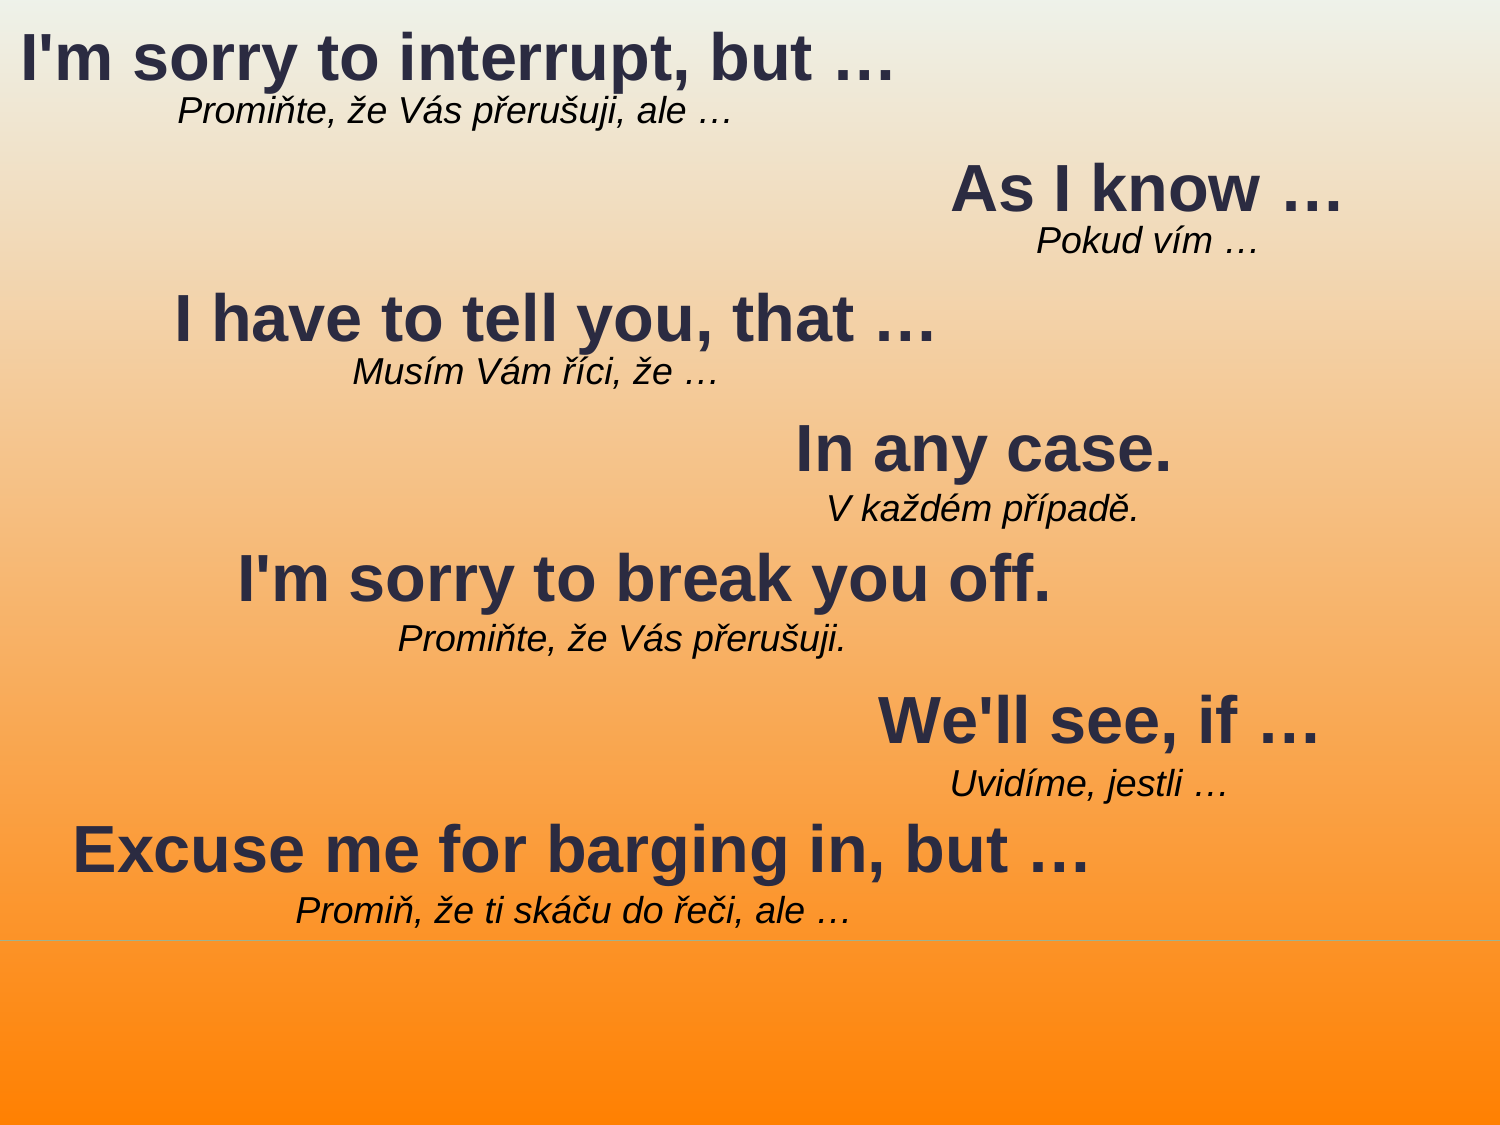

I'm sorry to interrupt, but …
Promiňte, že Vás přerušuji, ale …
As I know …
Pokud vím …
I have to tell you, that …
Musím Vám říci, že …
In any case.
V každém případě.
I'm sorry to break you off.
Promiňte, že Vás přerušuji.
We'll see, if …
Uvidíme, jestli …
Excuse me for barging in, but …
Promiň, že ti skáču do řeči, ale …